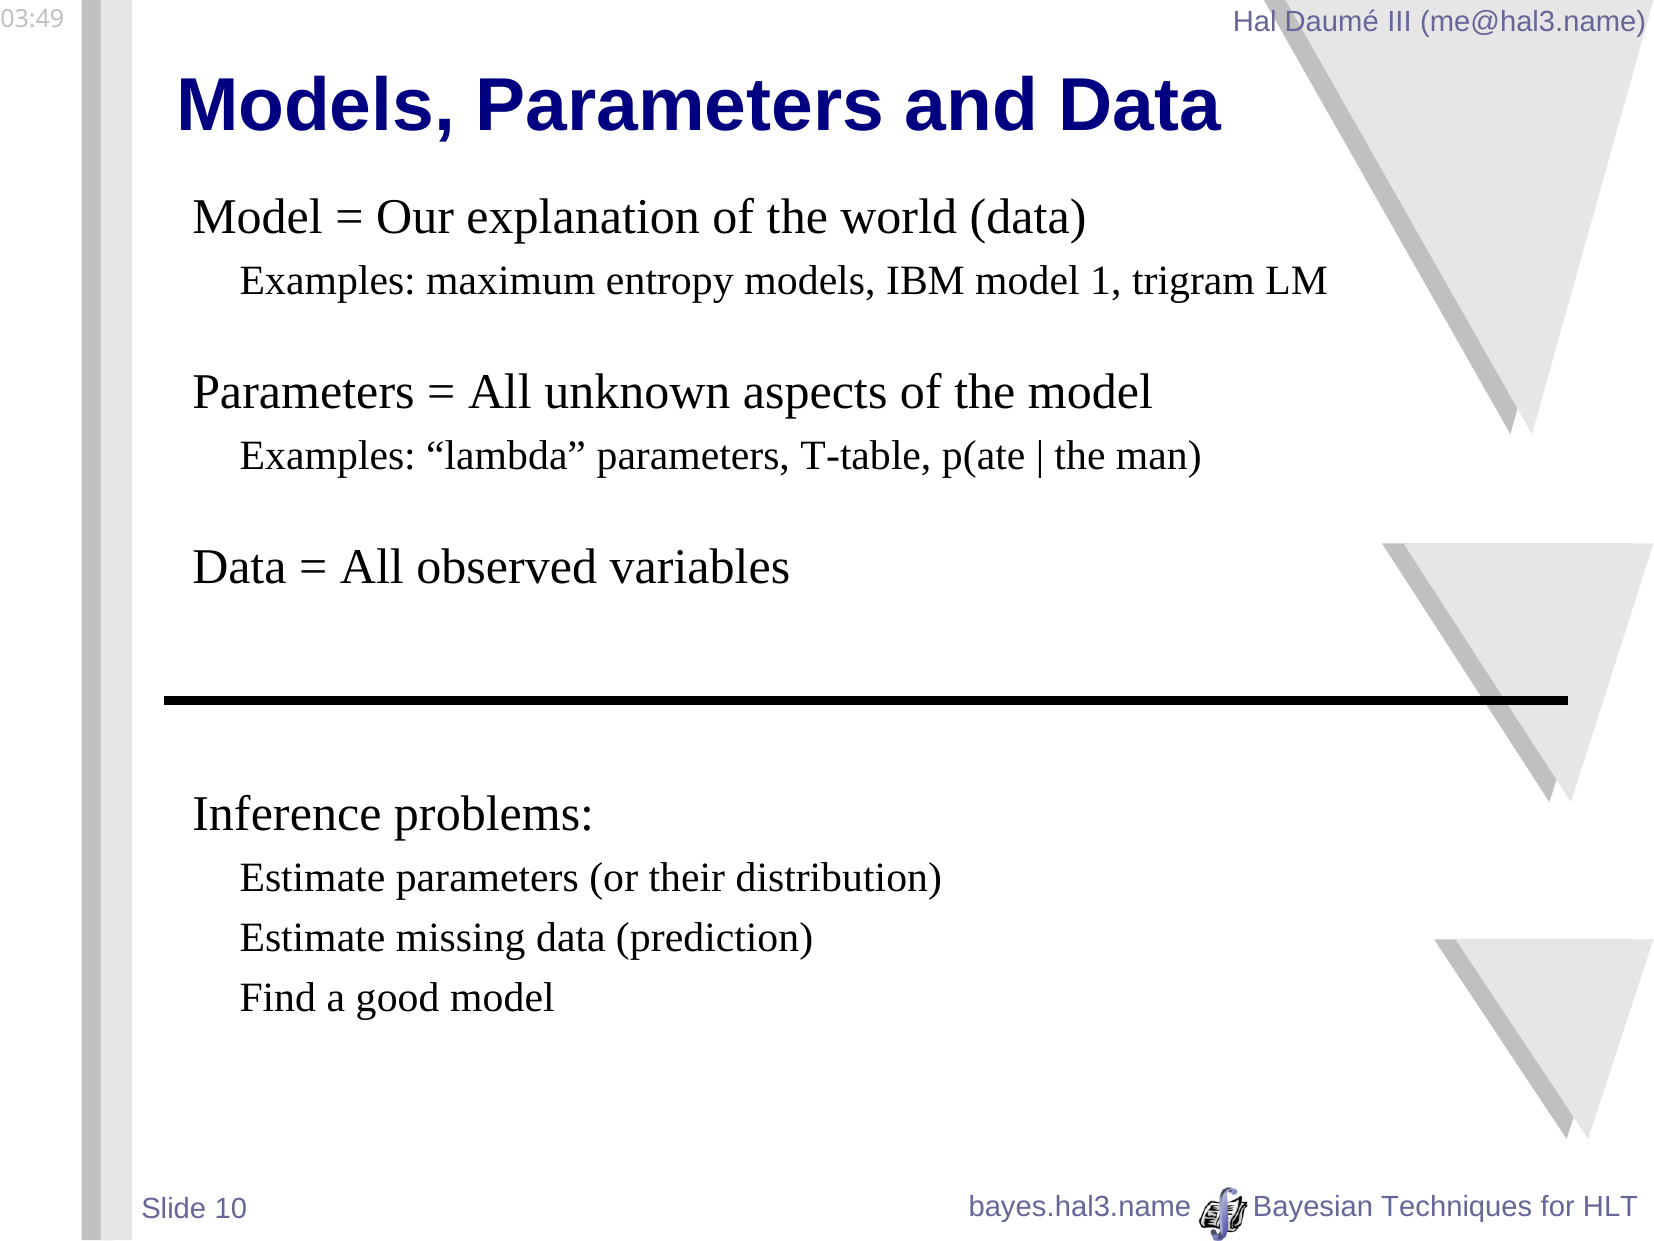

# Models, Parameters and Data
Model = Our explanation of the world (data)
Examples: maximum entropy models, IBM model 1, trigram LM
Parameters = All unknown aspects of the model
Examples: “lambda” parameters, T-table, p(ate | the man)
Data = All observed variables
Inference problems:
Estimate parameters (or their distribution)
Estimate missing data (prediction)
Find a good model